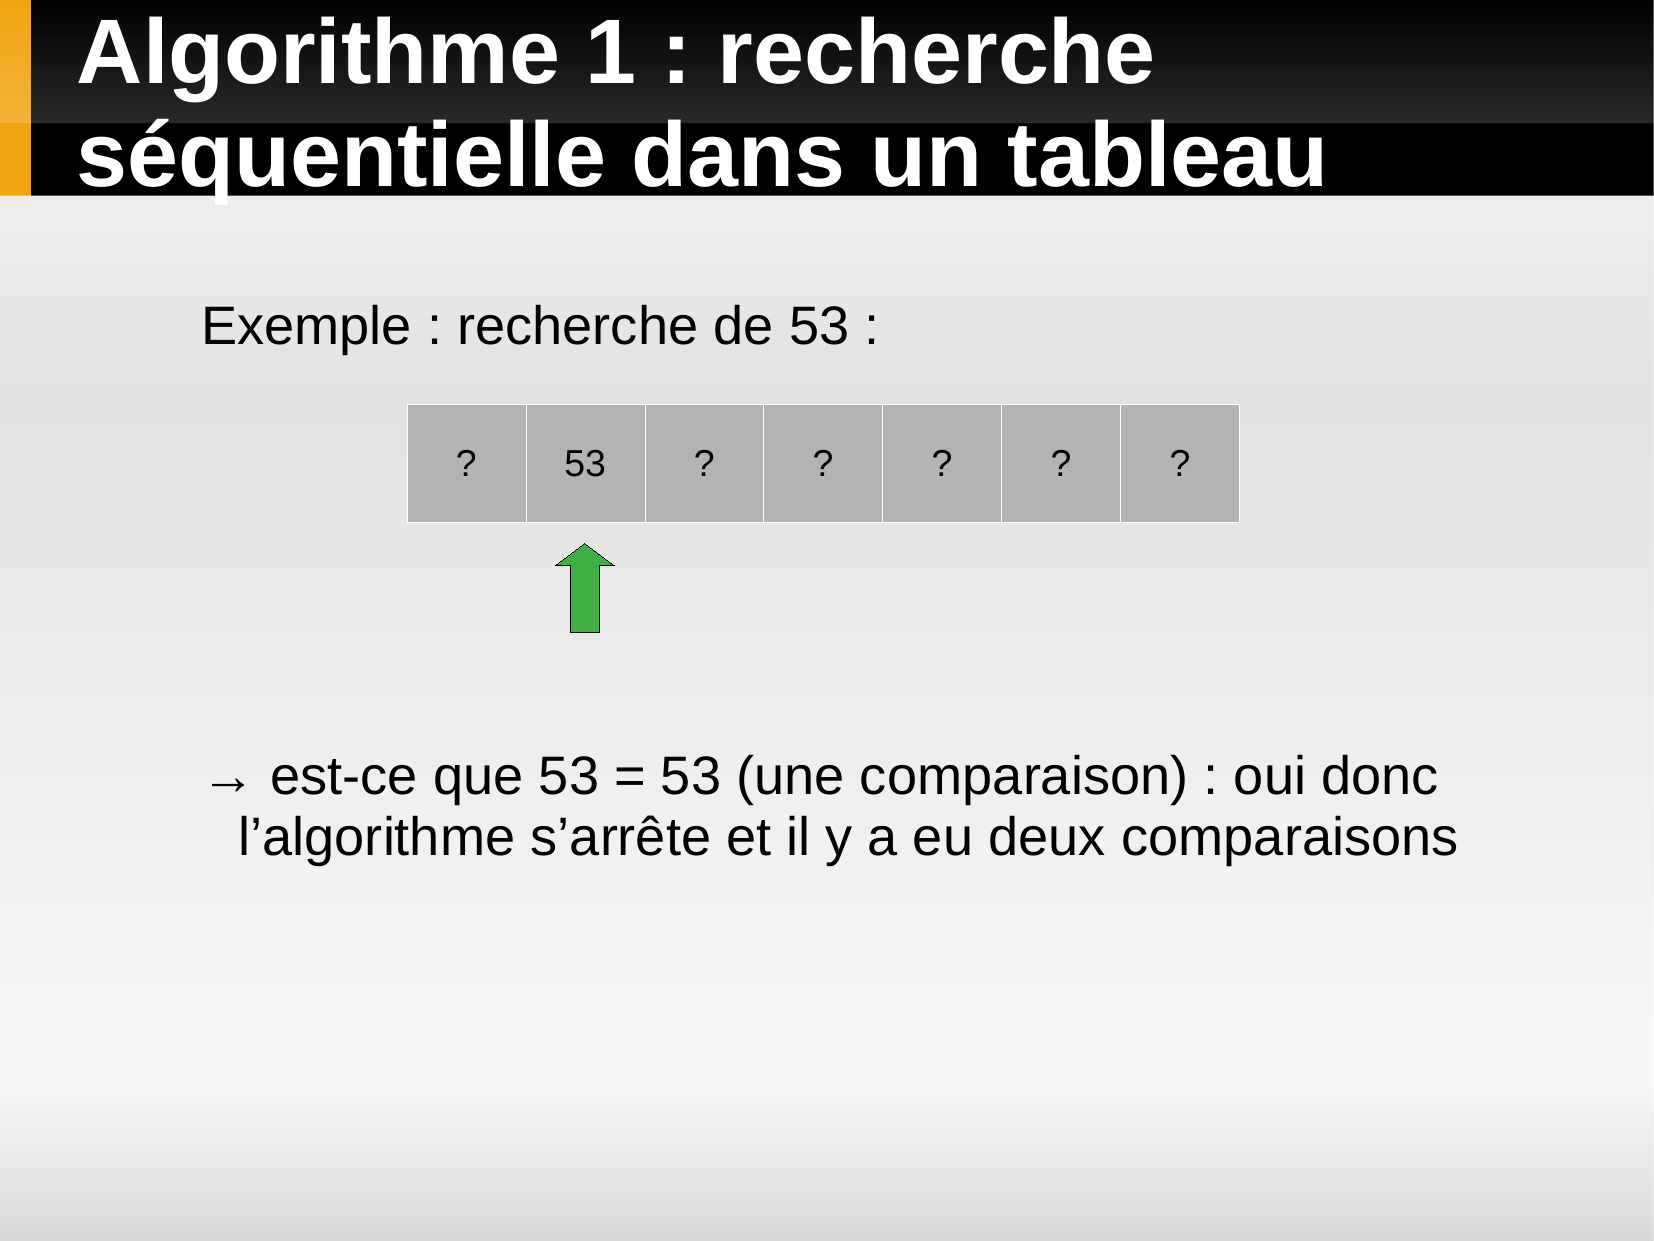

Algorithme 1 : recherche séquentielle dans un tableau
# Exemple : recherche de 53 :
→ est-ce que 53 = 53 (une comparaison) : oui donc l’algorithme s’arrête et il y a eu deux comparaisons
| ? | 53 | ? | ? | ? | ? | ? |
| --- | --- | --- | --- | --- | --- | --- |